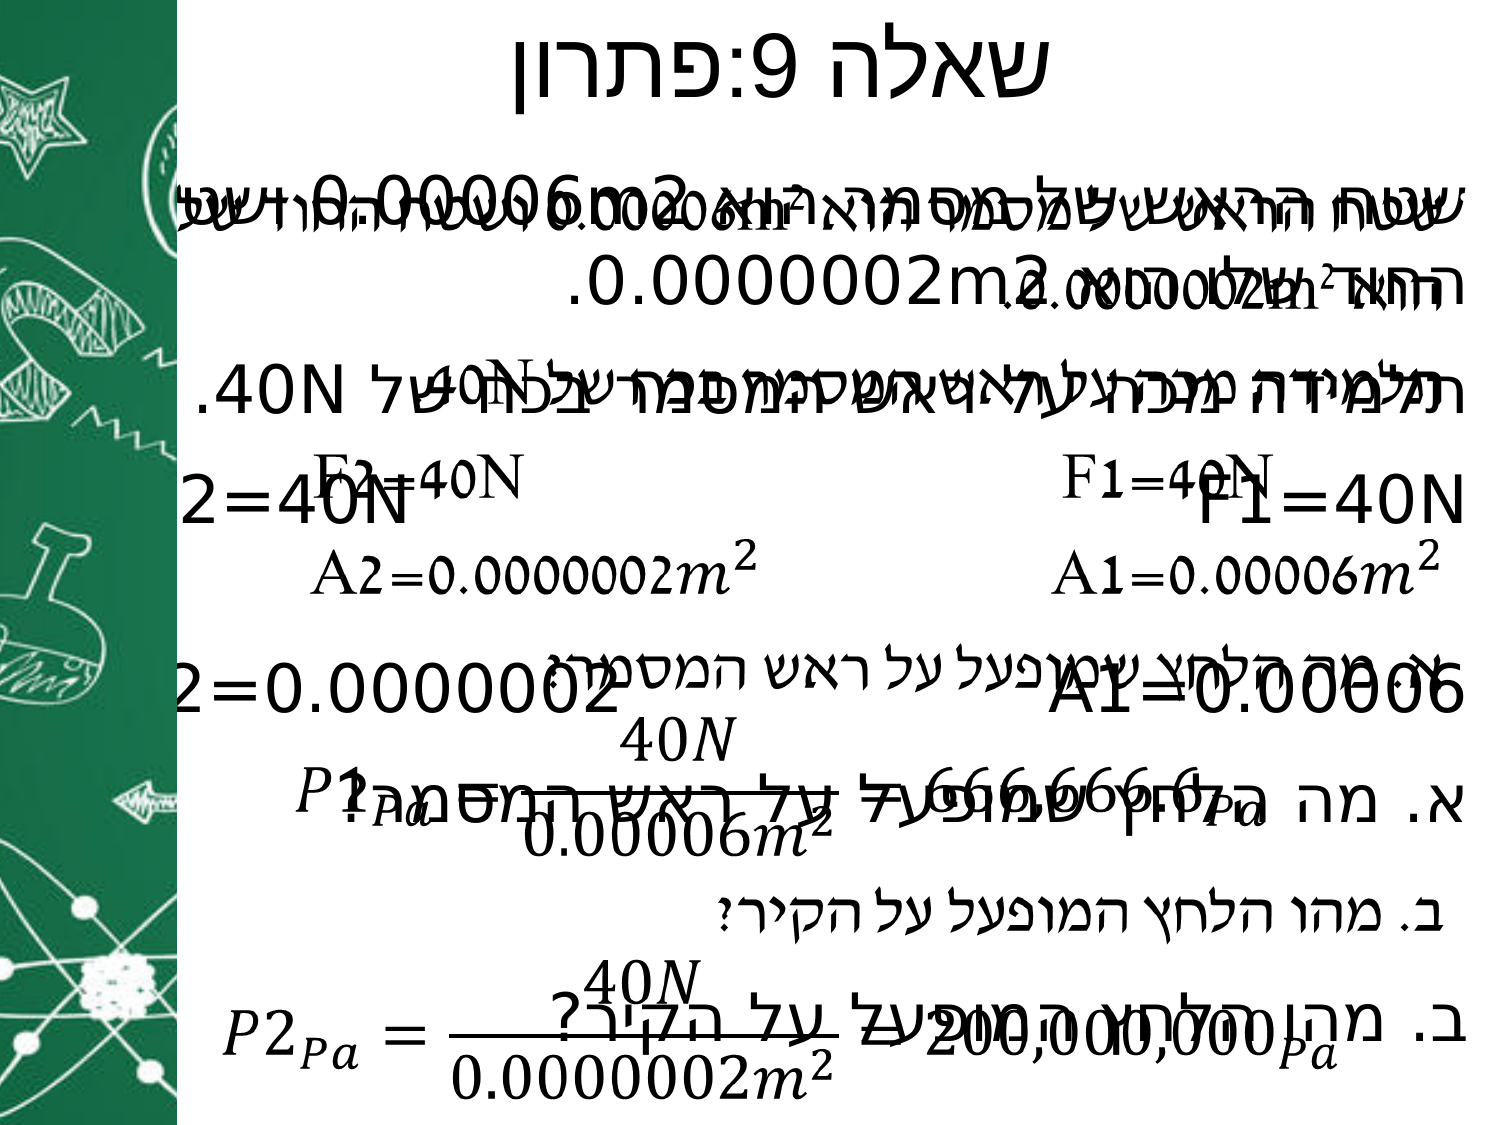

# שאלה 9:פתרון
שטח הראש של מסמר הוא 0.00006m2 ושטח החוד שלו הוא 0.0000002m2.
תלמידה מכה על ראש המסמר בכח של 40N.
F2=40N F1=40N
A2=0.0000002 A1=0.00006
א. מה הלחץ שמופעל על ראש המסמר?
ב. מהו הלחץ המופעל על הקיר?